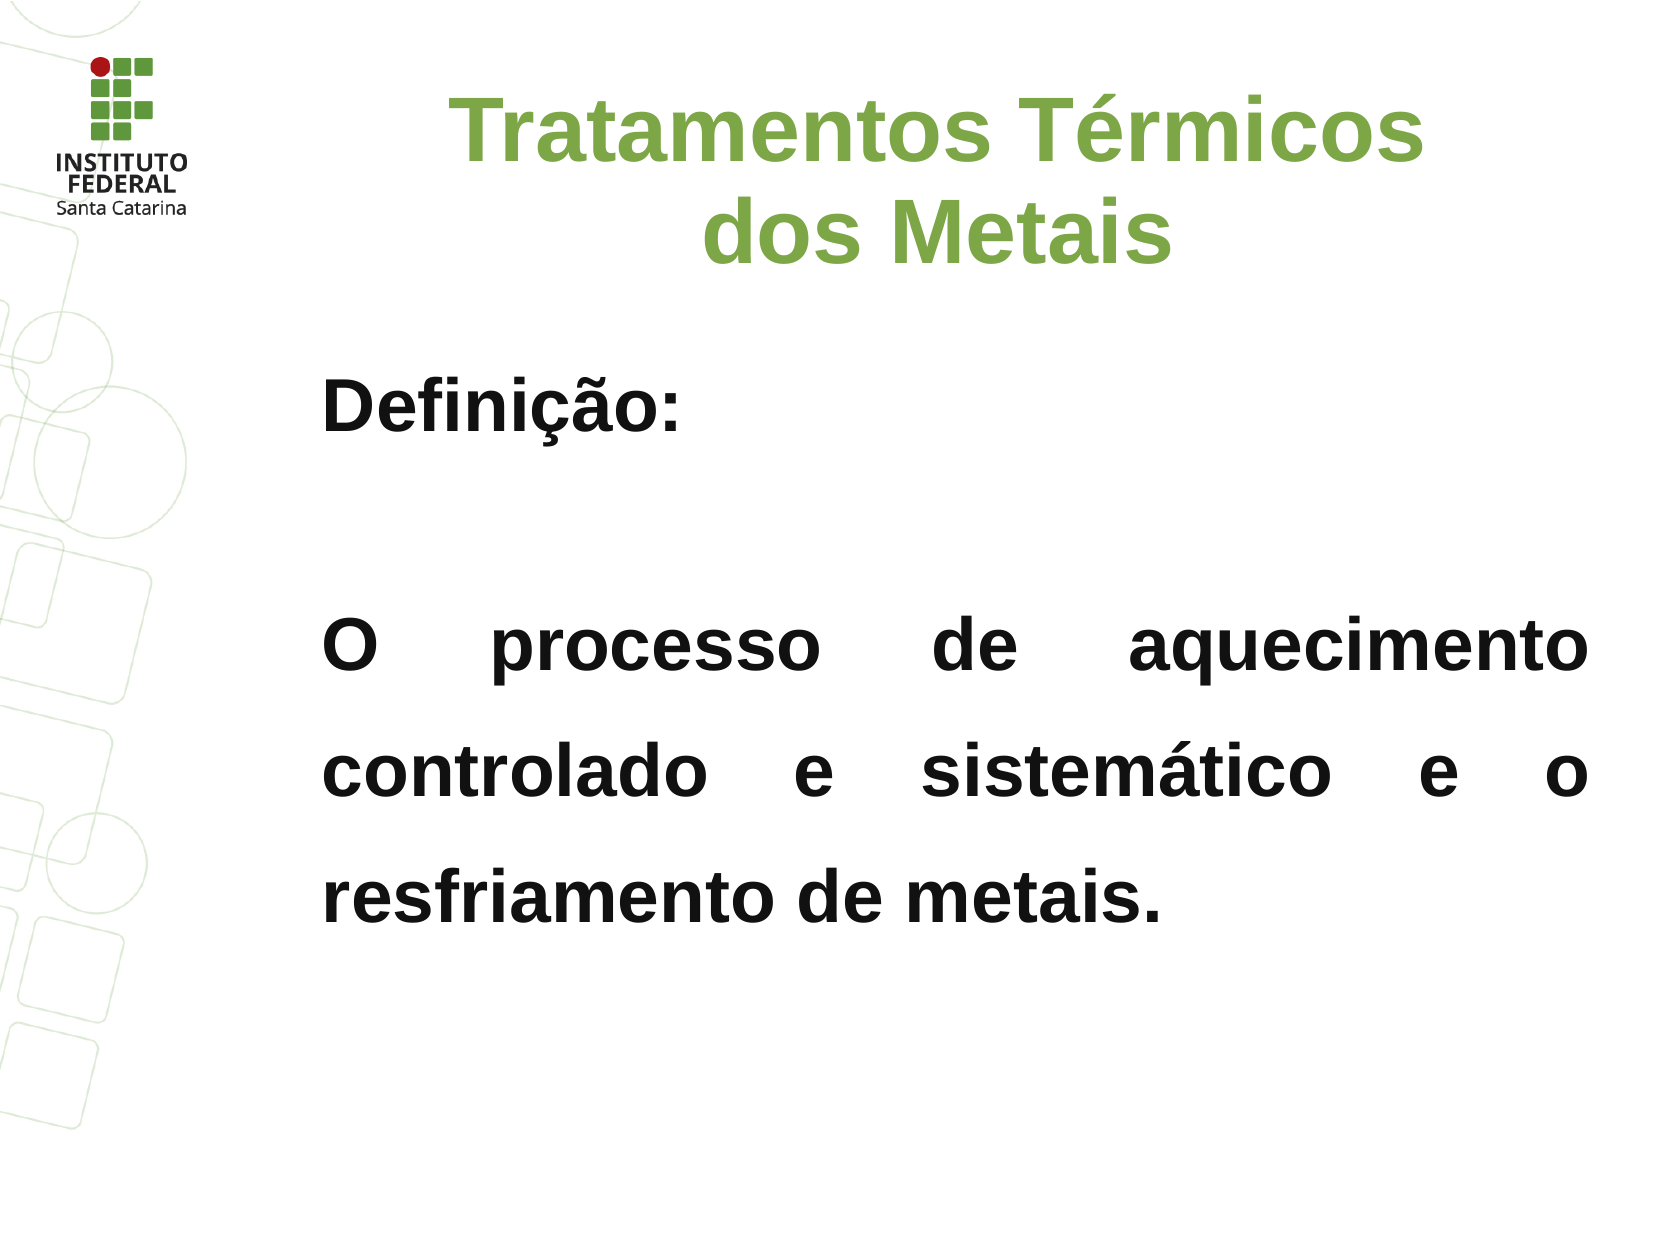

#
Tratamentos Térmicos
dos Metais
Definição:
O processo de aquecimento controlado e sistemático e o resfriamento de metais.